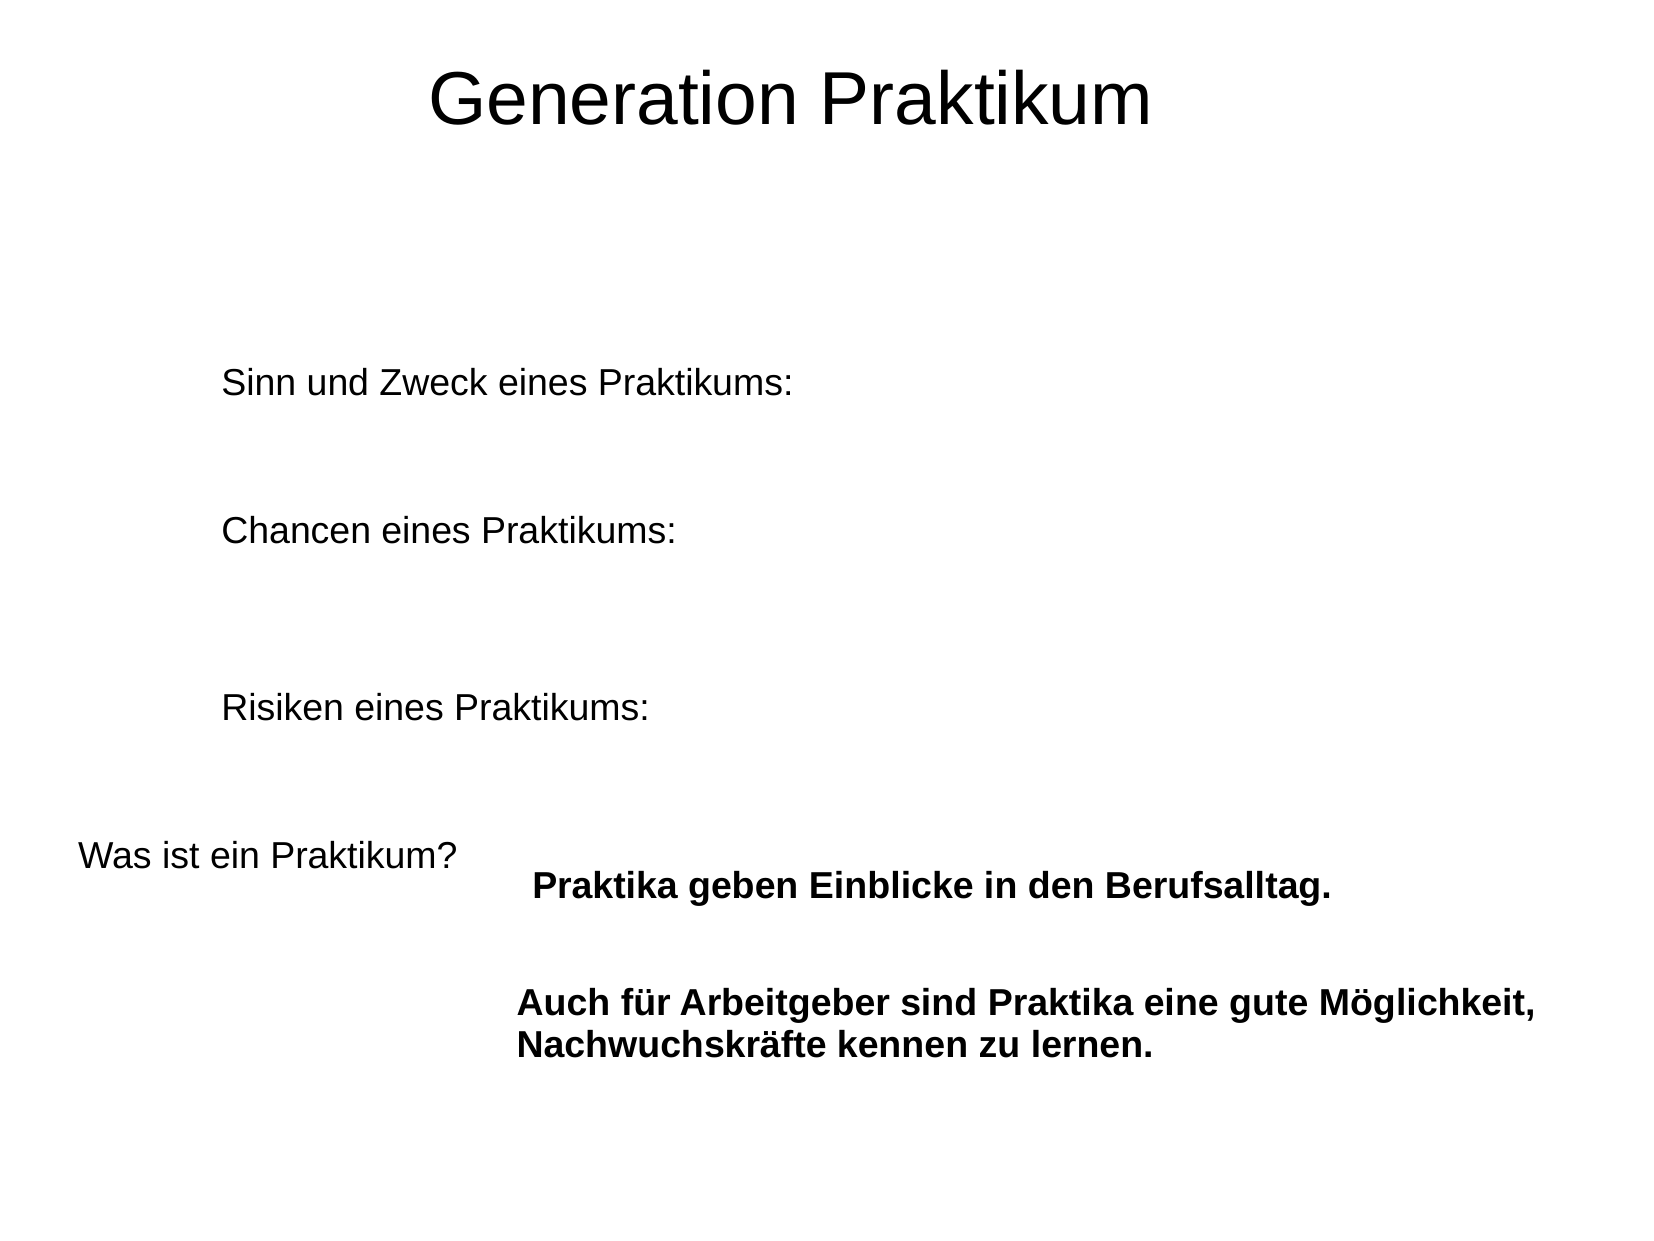

Generation Praktikum
Sinn und Zweck eines Praktikums:
Chancen eines Praktikums:
Risiken eines Praktikums:
Was ist ein Praktikum?
Praktika geben Einblicke in den Berufsalltag.
Auch für Arbeitgeber sind Praktika eine gute Möglichkeit,
Nachwuchskräfte kennen zu lernen.